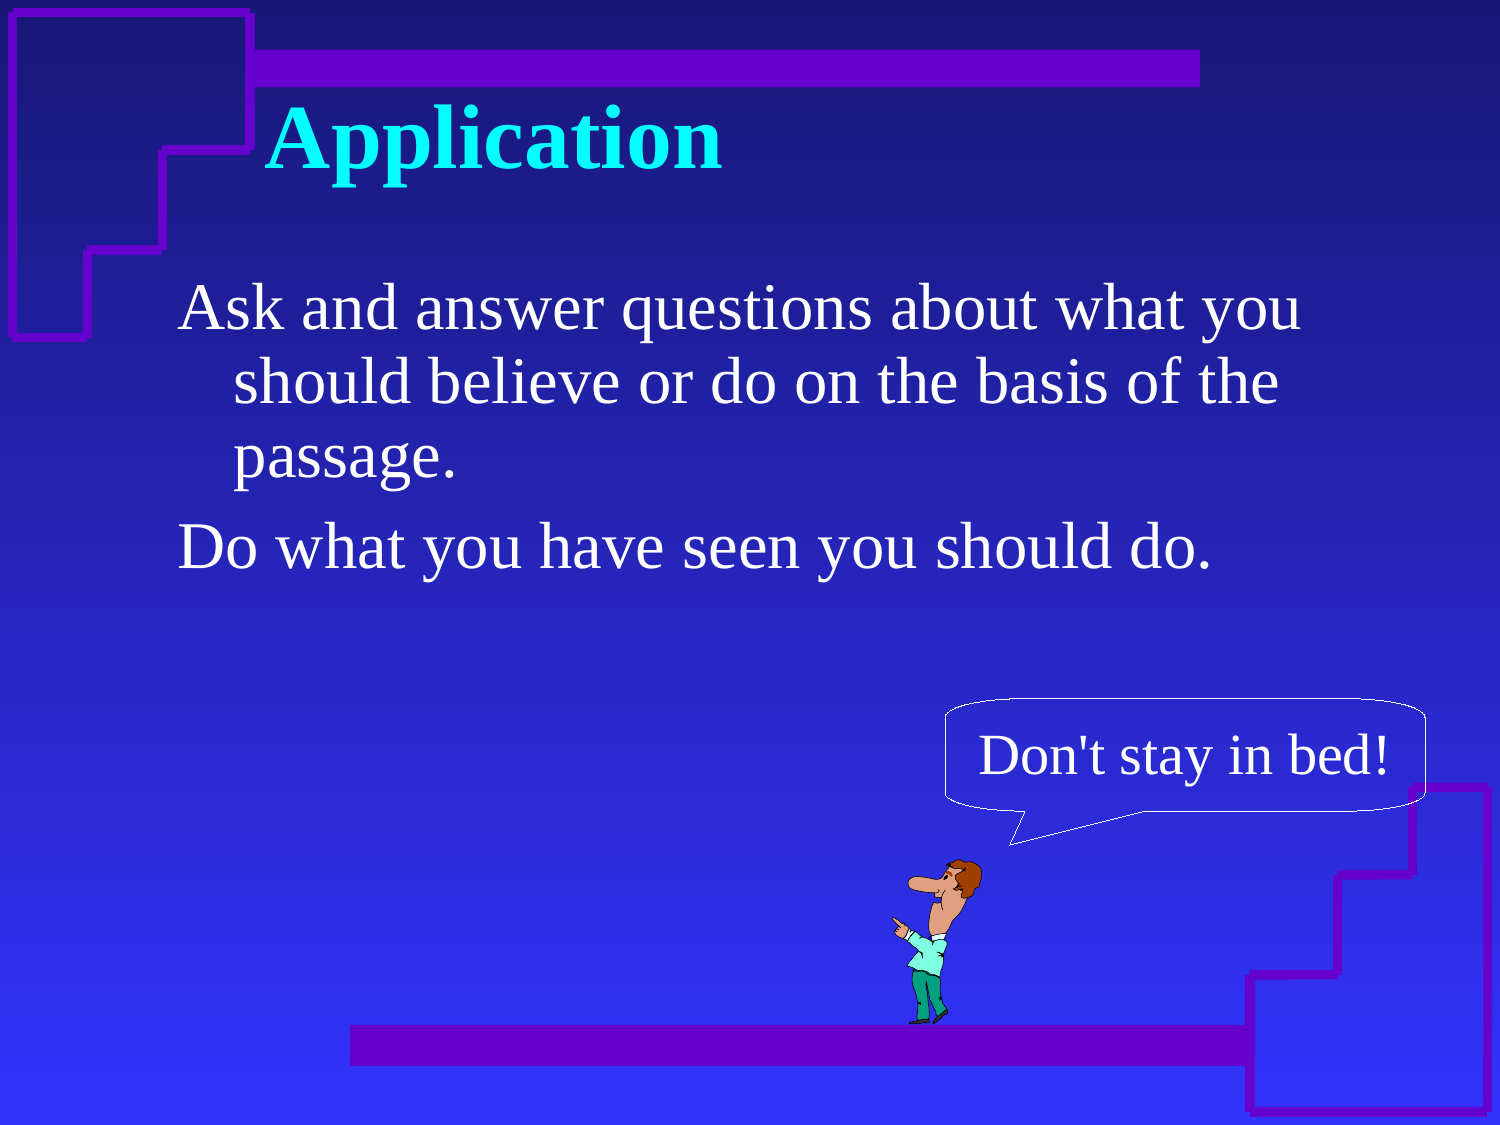

# Application
Ask and answer questions about what you should believe or do on the basis of the passage.
Do what you have seen you should do.
Don't stay in bed!